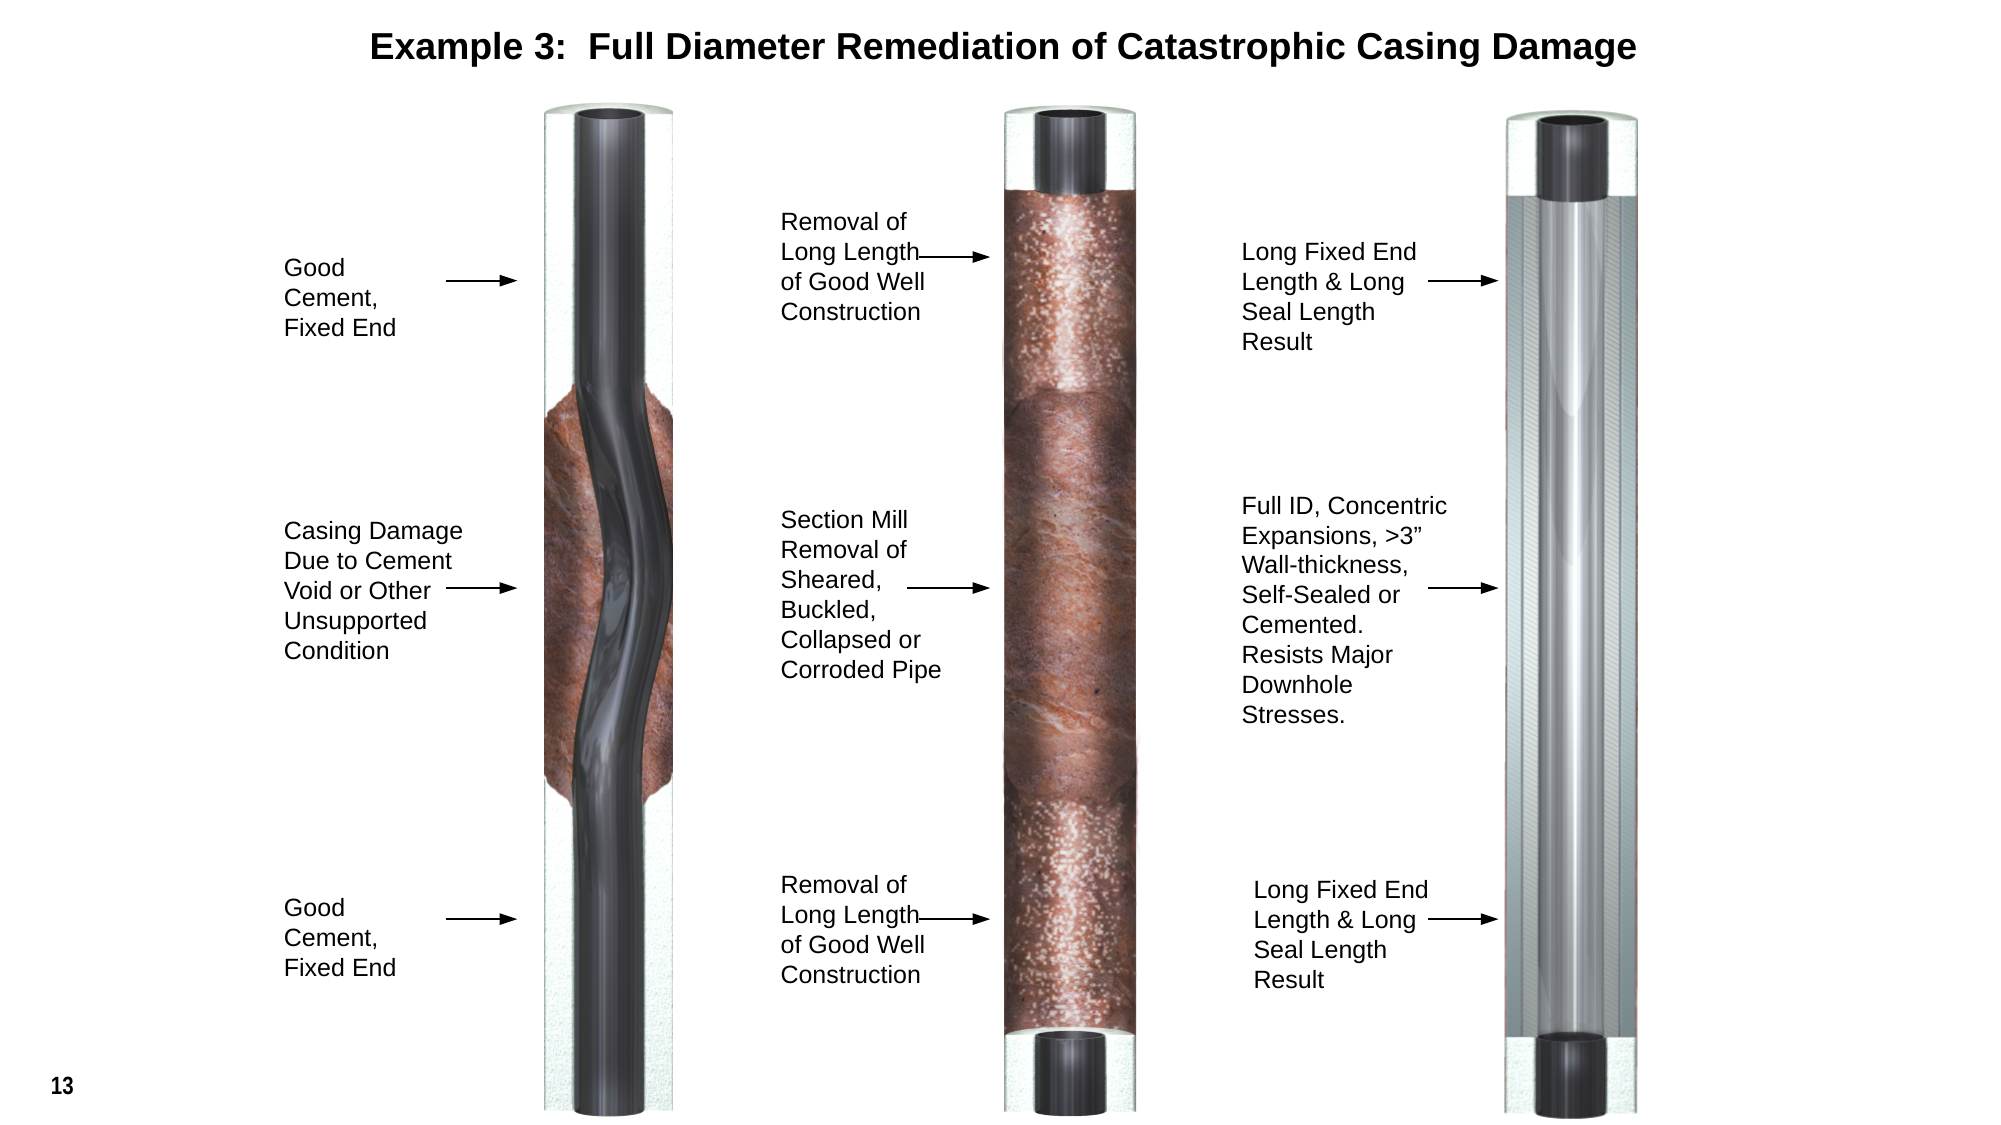

Example 3: Full Diameter Remediation of Catastrophic Casing Damage
Removal of Long Length
of Good Well Construction
Long Fixed End Length & Long
Seal Length Result
Good Cement,
Fixed End
Full ID, Concentric Expansions, >3” Wall-thickness, Self-Sealed or Cemented. Resists Major Downhole Stresses.
Section Mill
Removal of Sheared, Buckled, Collapsed or Corroded Pipe
Casing Damage Due to Cement Void or Other Unsupported
Condition
Removal of Long Length
of Good Well Construction
Long Fixed End Length & Long
Seal Length Result
Good Cement,
Fixed End
13